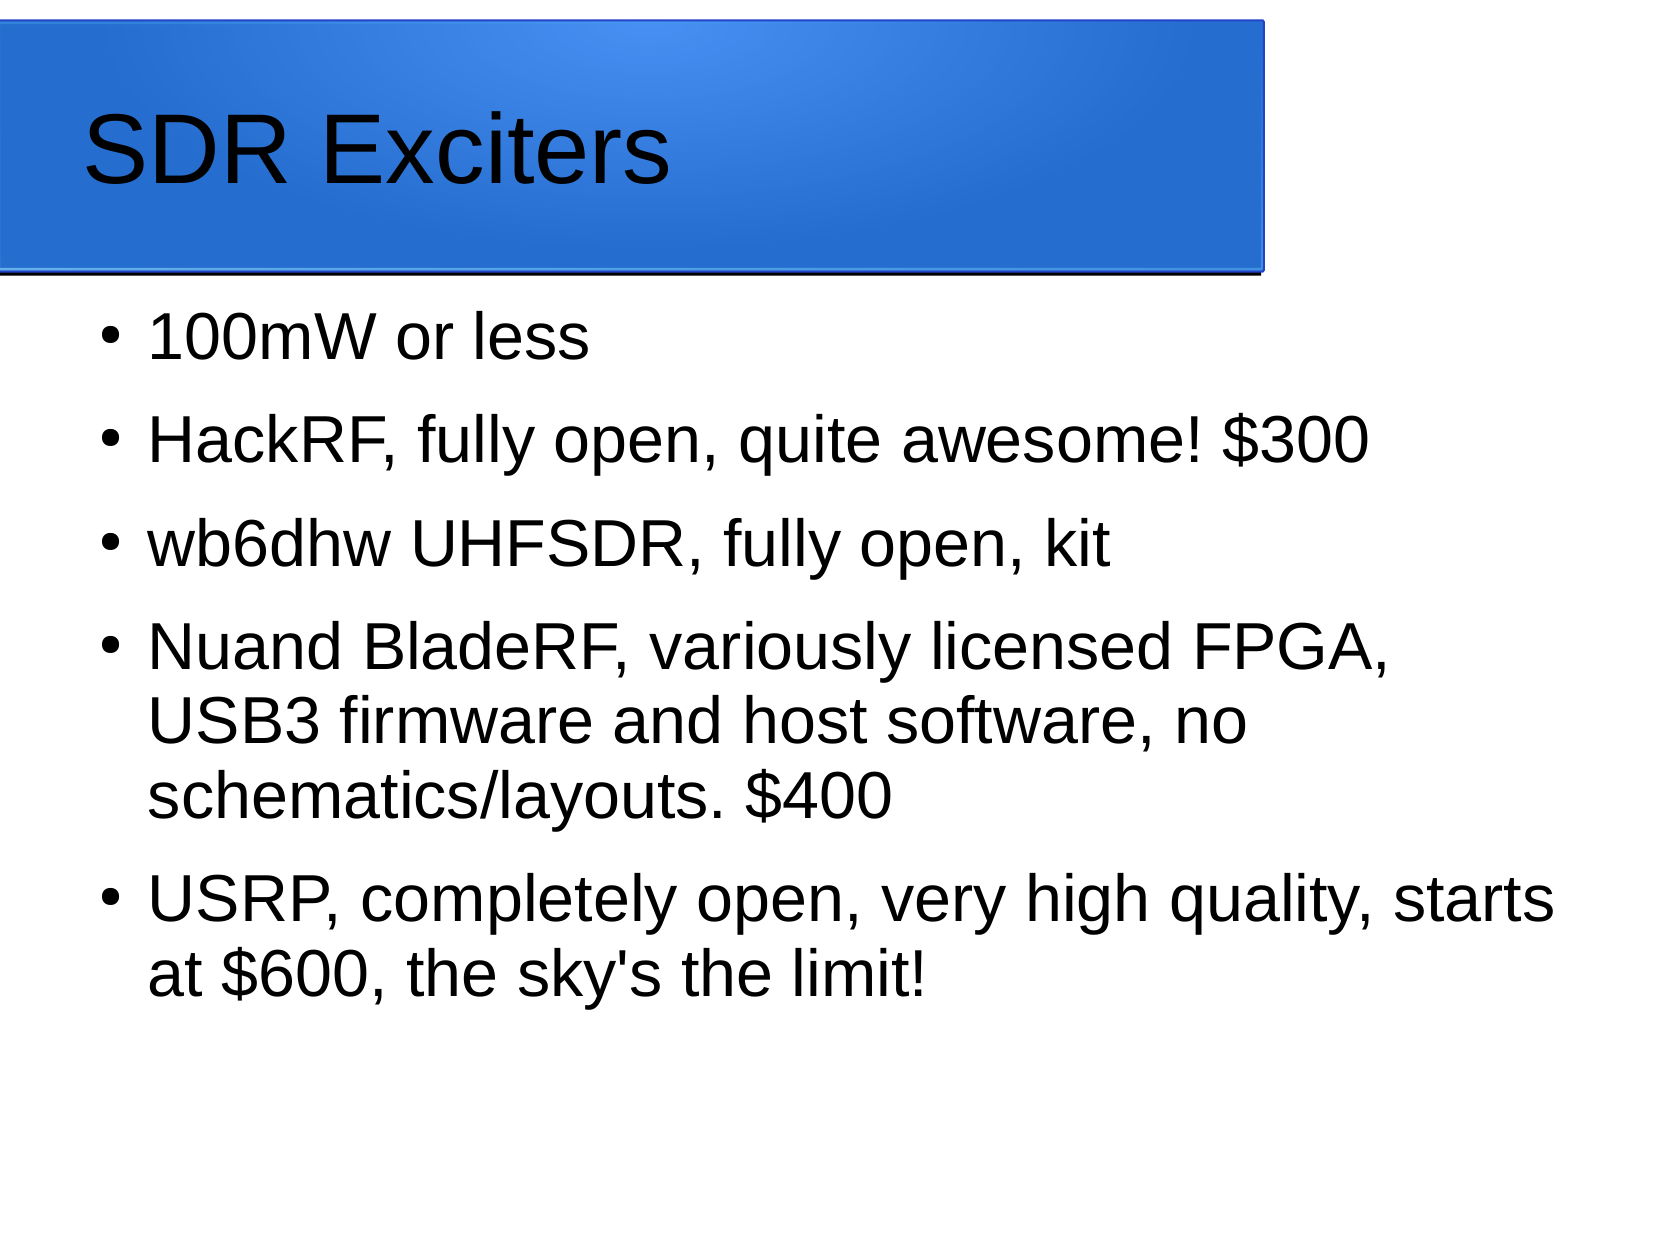

# SDR Exciters
100mW or less
HackRF, fully open, quite awesome! $300
wb6dhw UHFSDR, fully open, kit
Nuand BladeRF, variously licensed FPGA, USB3 firmware and host software, no schematics/layouts. $400
USRP, completely open, very high quality, starts at $600, the sky's the limit!